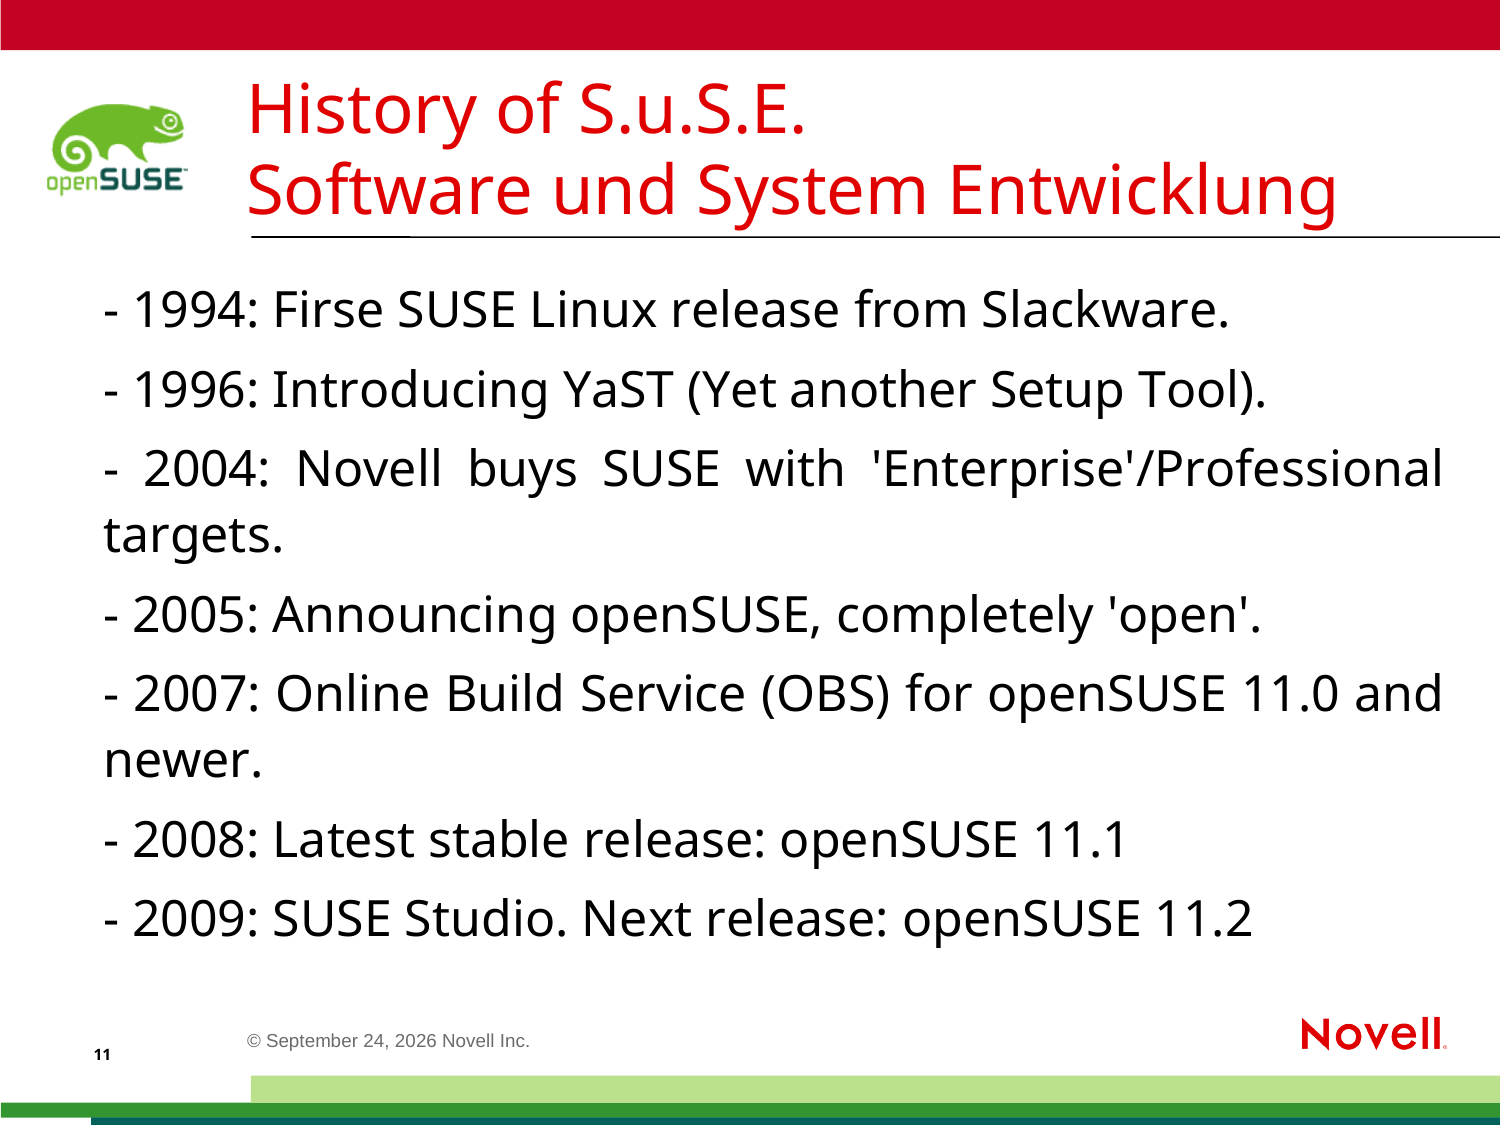

# History of S.u.S.E. Software und System Entwicklung
- 1994: Firse SUSE Linux release from Slackware.
- 1996: Introducing YaST (Yet another Setup Tool).
- 2004: Novell buys SUSE with 'Enterprise'/Professional targets.
- 2005: Announcing openSUSE, completely 'open'.
- 2007: Online Build Service (OBS) for openSUSE 11.0 and newer.
- 2008: Latest stable release: openSUSE 11.1
- 2009: SUSE Studio. Next release: openSUSE 11.2